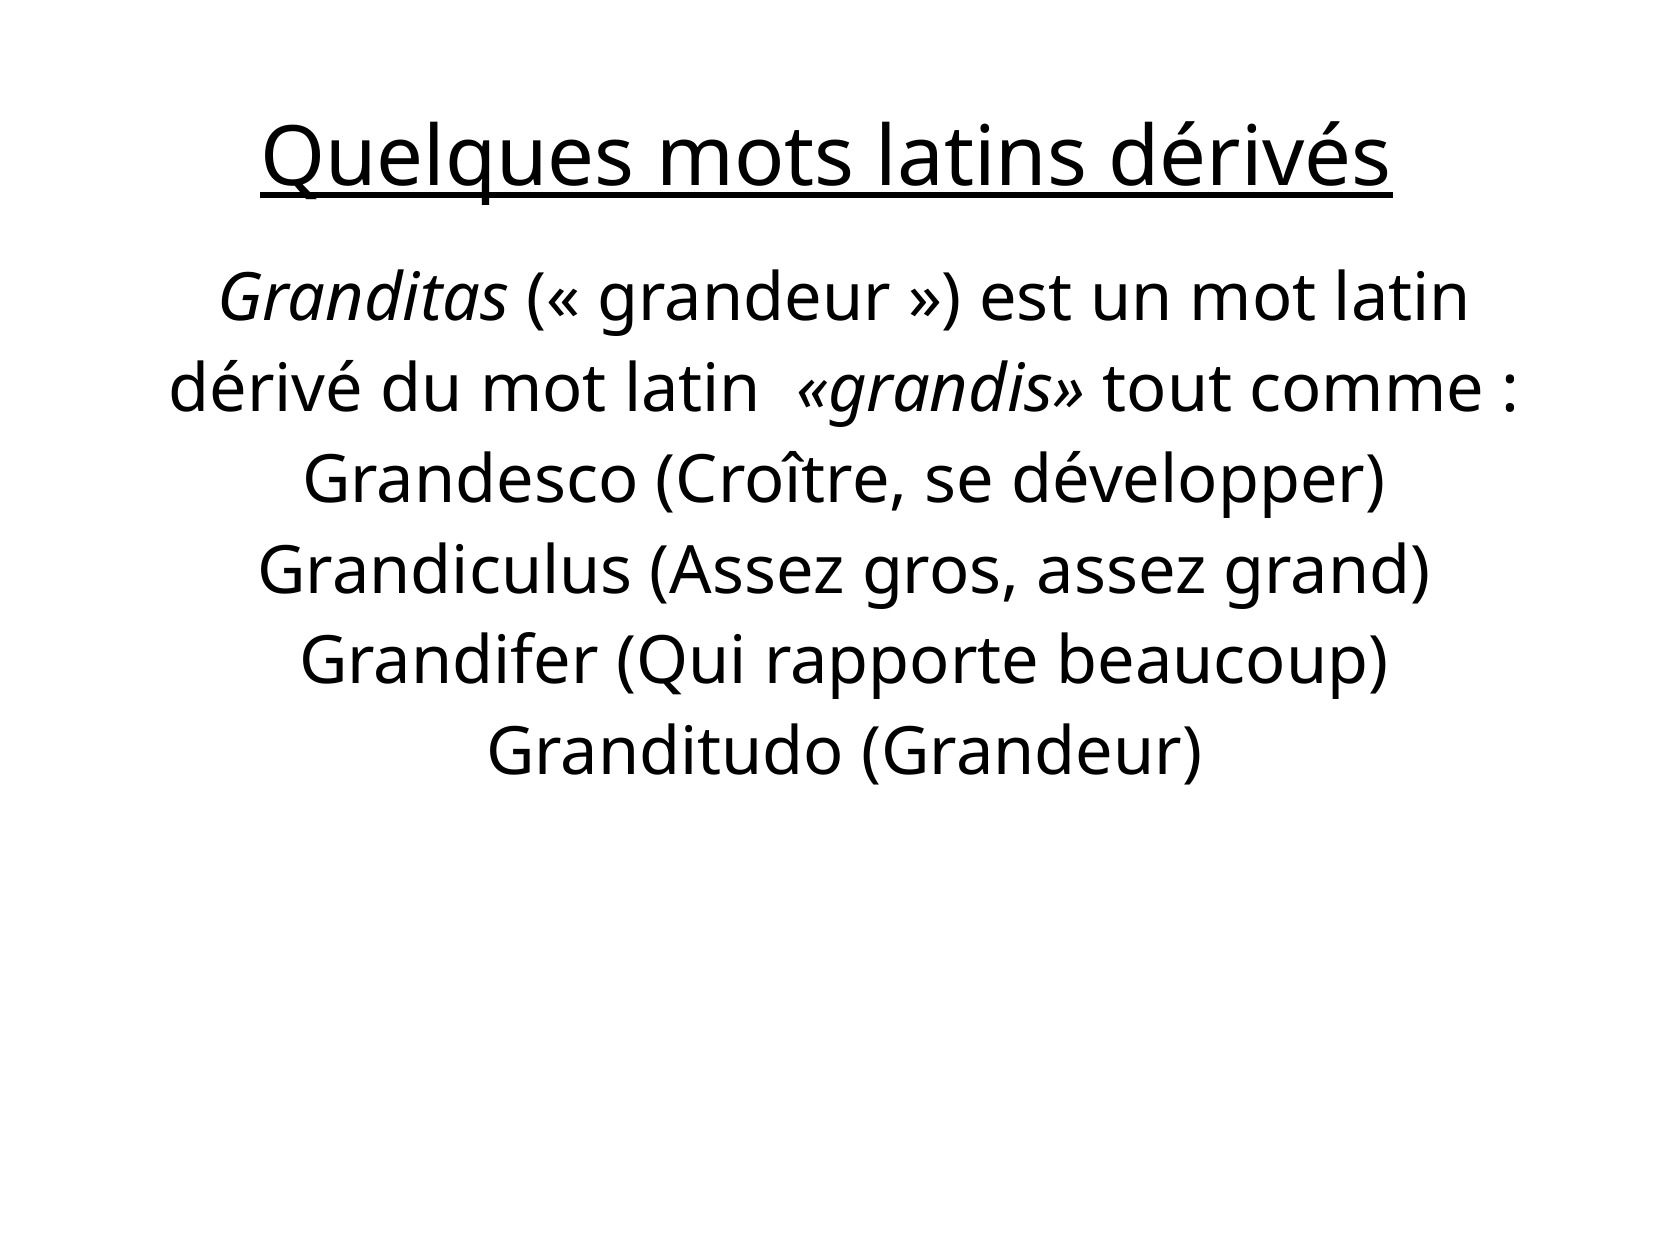

# Quelques mots latins dérivés
Granditas (« grandeur ») est un mot latin dérivé du mot latin  «grandis» tout comme :
Grandesco (Croître, se développer)
Grandiculus (Assez gros, assez grand)
Grandifer (Qui rapporte beaucoup)
Granditudo (Grandeur)